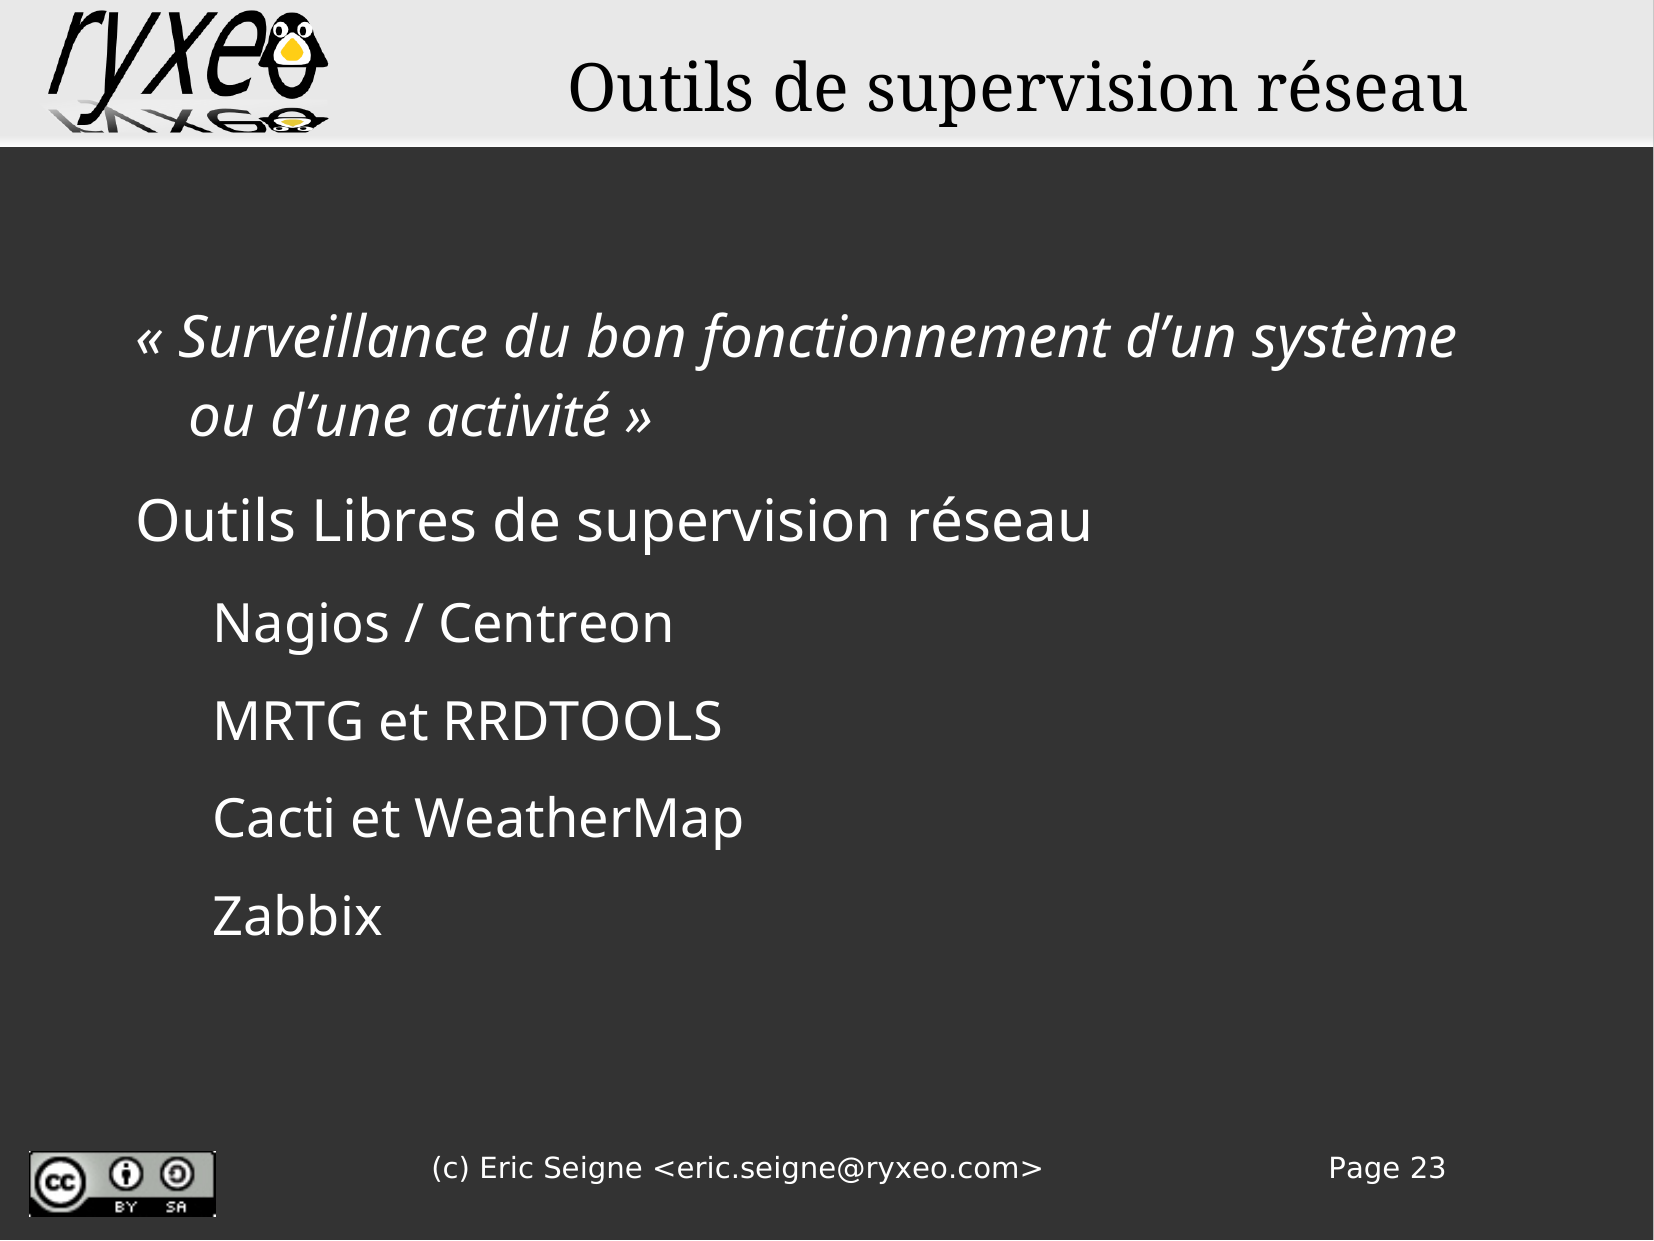

# Outils de supervision réseau
« Surveillance du bon fonctionnement d’un système ou d’une activité »
Outils Libres de supervision réseau
Nagios / Centreon
MRTG et RRDTOOLS
Cacti et WeatherMap
Zabbix
Toto le héro
23